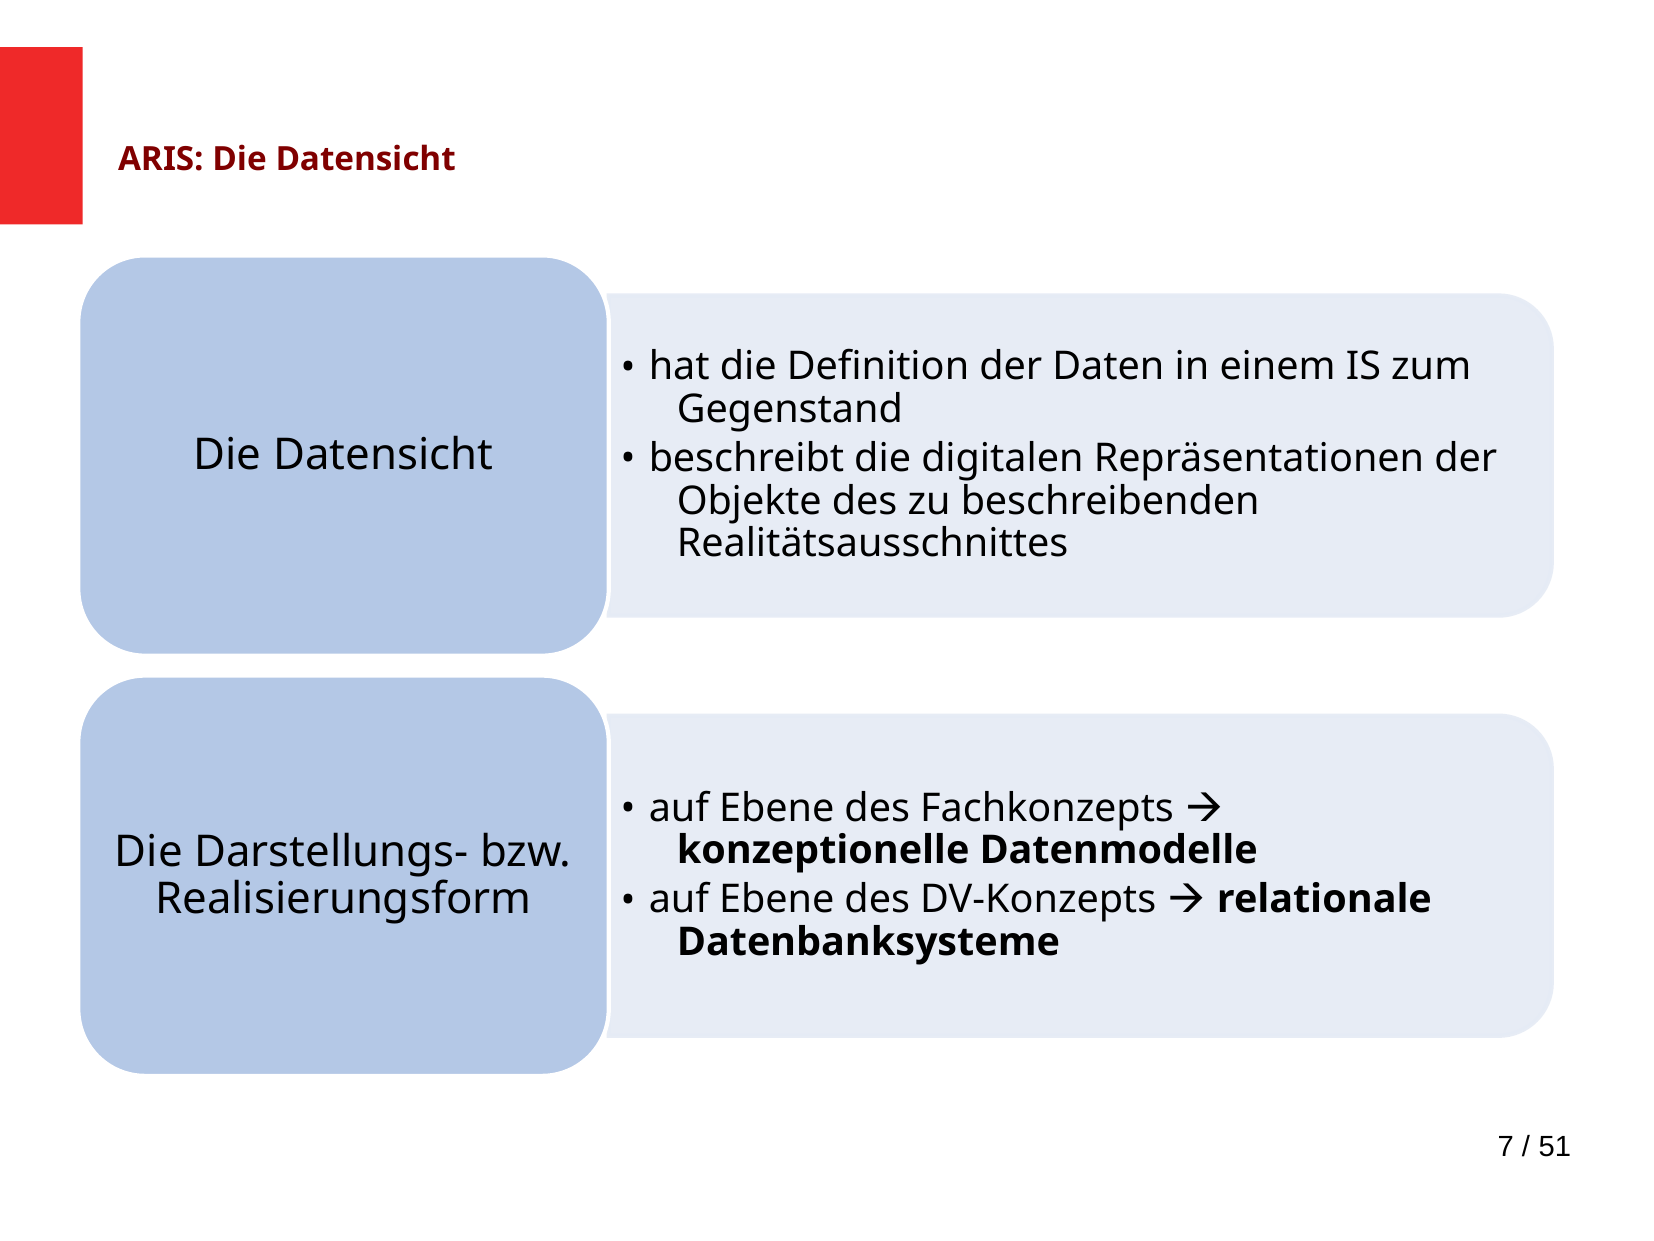

# ARIS: Die Datensicht
Die Datensicht
hat die Definition der Daten in einem IS zum Gegenstand
beschreibt die digitalen Repräsentationen der Objekte des zu beschreibenden Realitätsausschnittes
Die Darstellungs- bzw. Realisierungsform
auf Ebene des Fachkonzepts  konzeptionelle Datenmodelle
auf Ebene des DV-Konzepts  relationale Datenbanksysteme
7